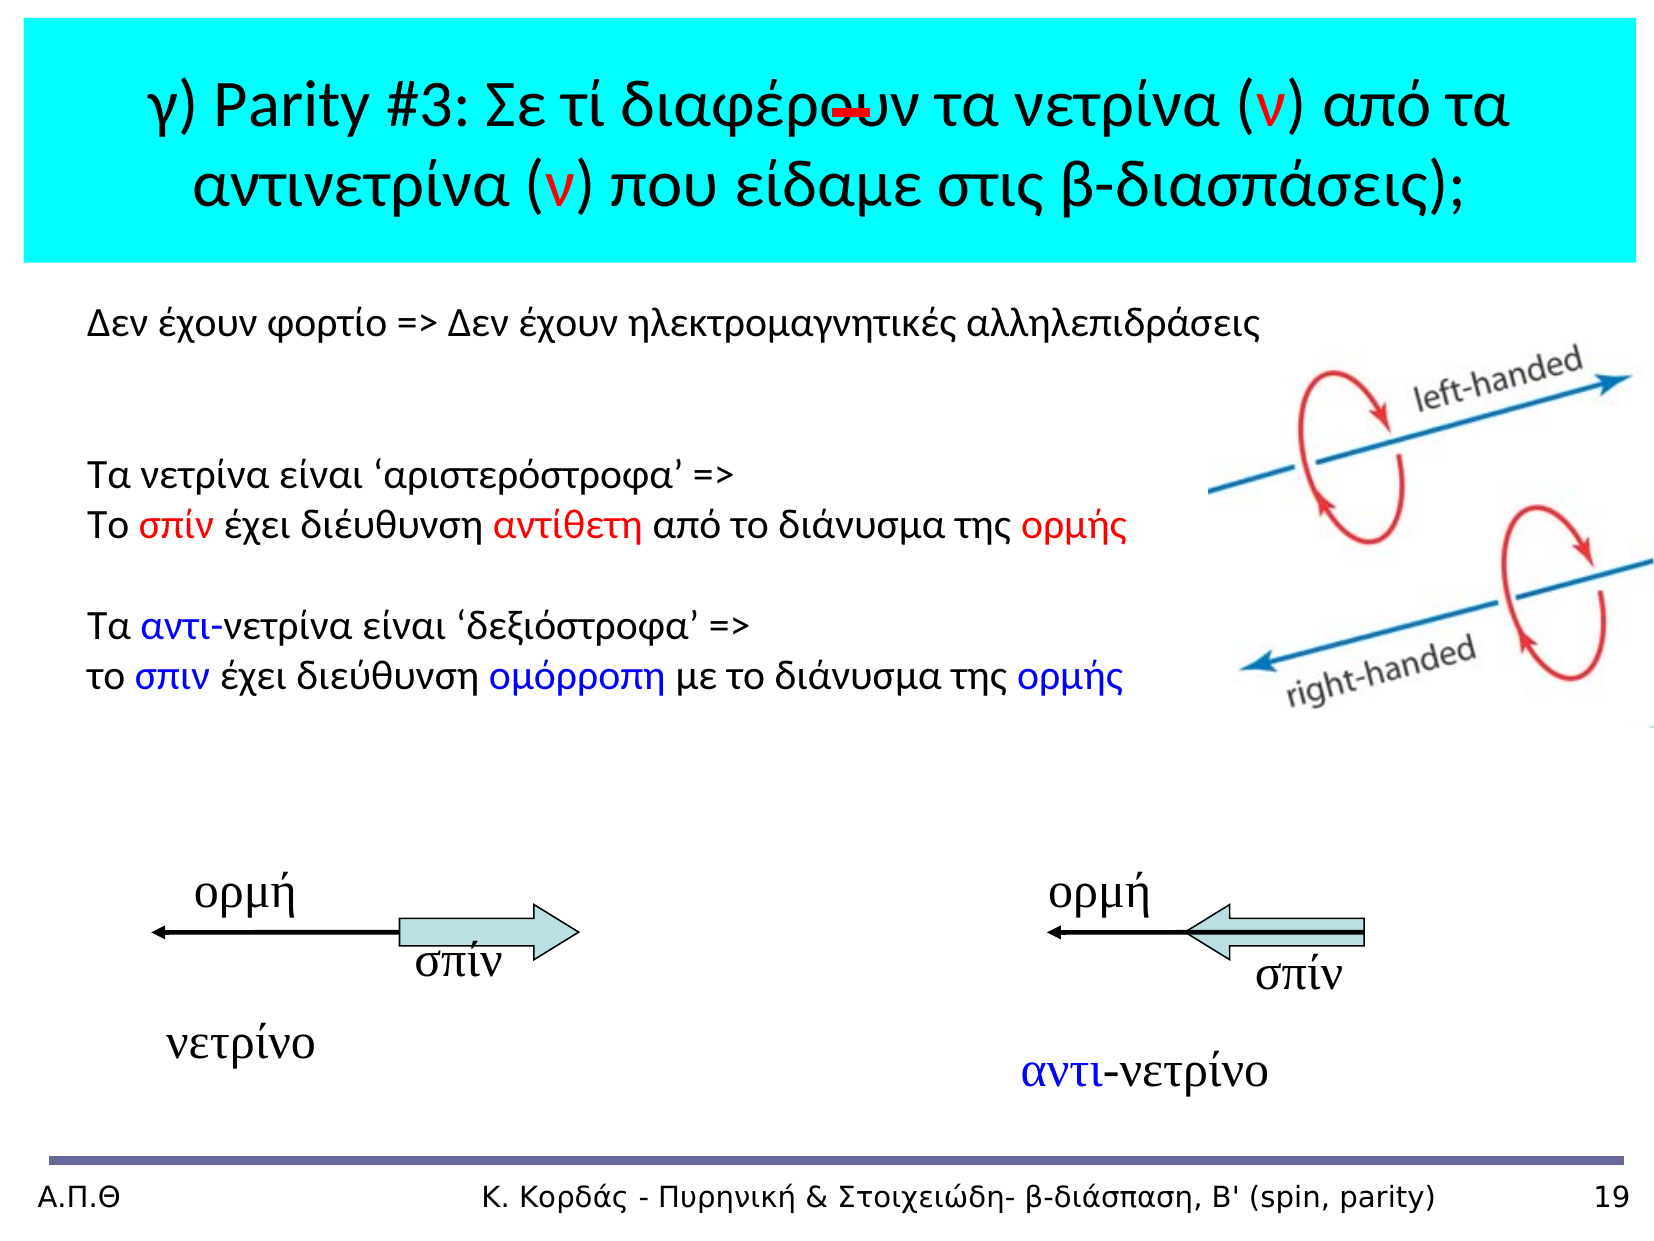

γ) Parity #3: Σε τί διαφέρουν τα νετρίνα (ν) από τα αντινετρίνα (ν) που είδαμε στις β-διασπάσεις);
Δεν έχουν φορτίο => Δεν έχουν ηλεκτρομαγνητικές αλληλεπιδράσεις
Τα νετρίνα είναι ‘αριστερόστροφα’ =>
Το σπίν έχει διέυθυνση αντίθετη από το διάνυσμα της ορμής
Τα αντι-νετρίνα είναι ‘δεξιόστροφα’ =>
το σπιν έχει διεύθυνση ομόρροπη με το διάνυσμα της ορμής
ορμή
ορμή
σπίν
σπίν
νετρίνο
αντι-νετρίνο
Α.Π.Θ
Κ. Κορδάς - Πυρηνική & Στοιχειώδη- β-διάσπαση, B' (spin, parity)
19